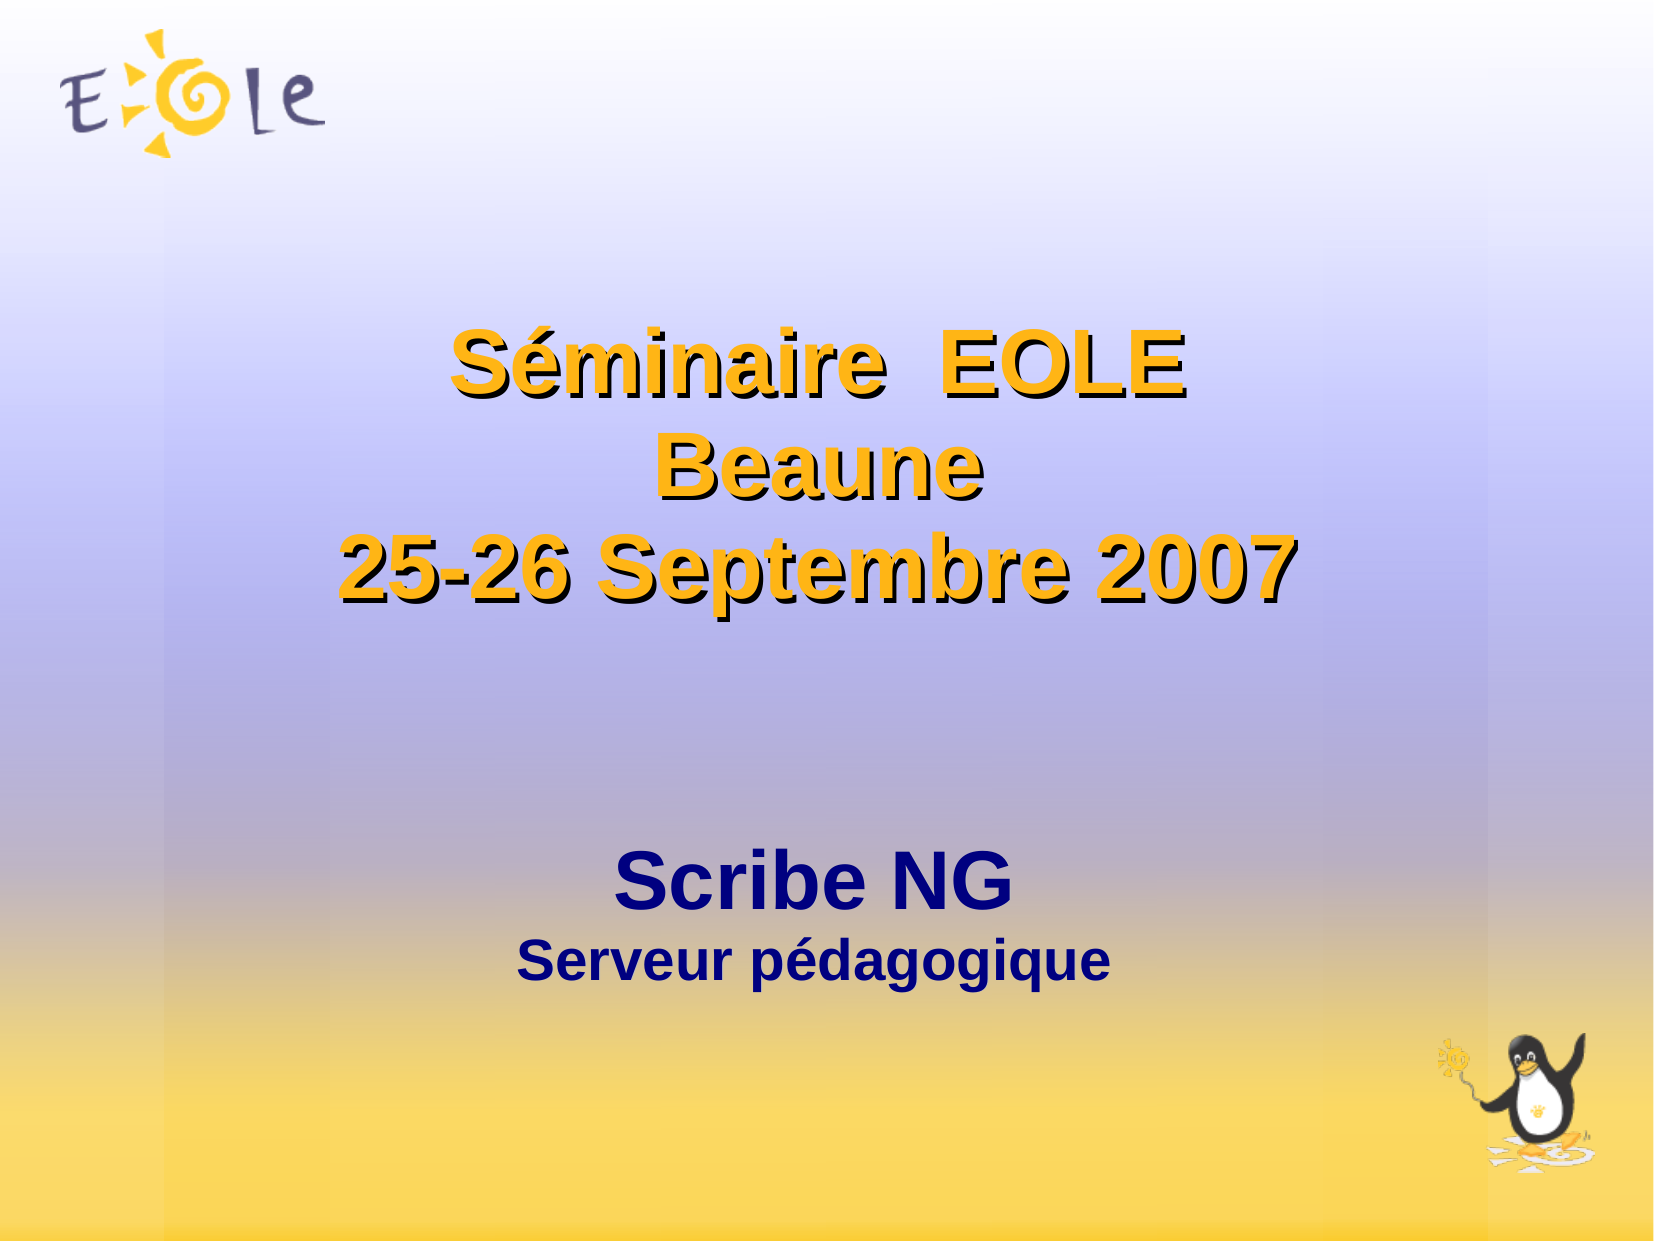

# Séminaire EOLE Beaune 25-26 Septembre 2007
Scribe NG
Serveur pédagogique